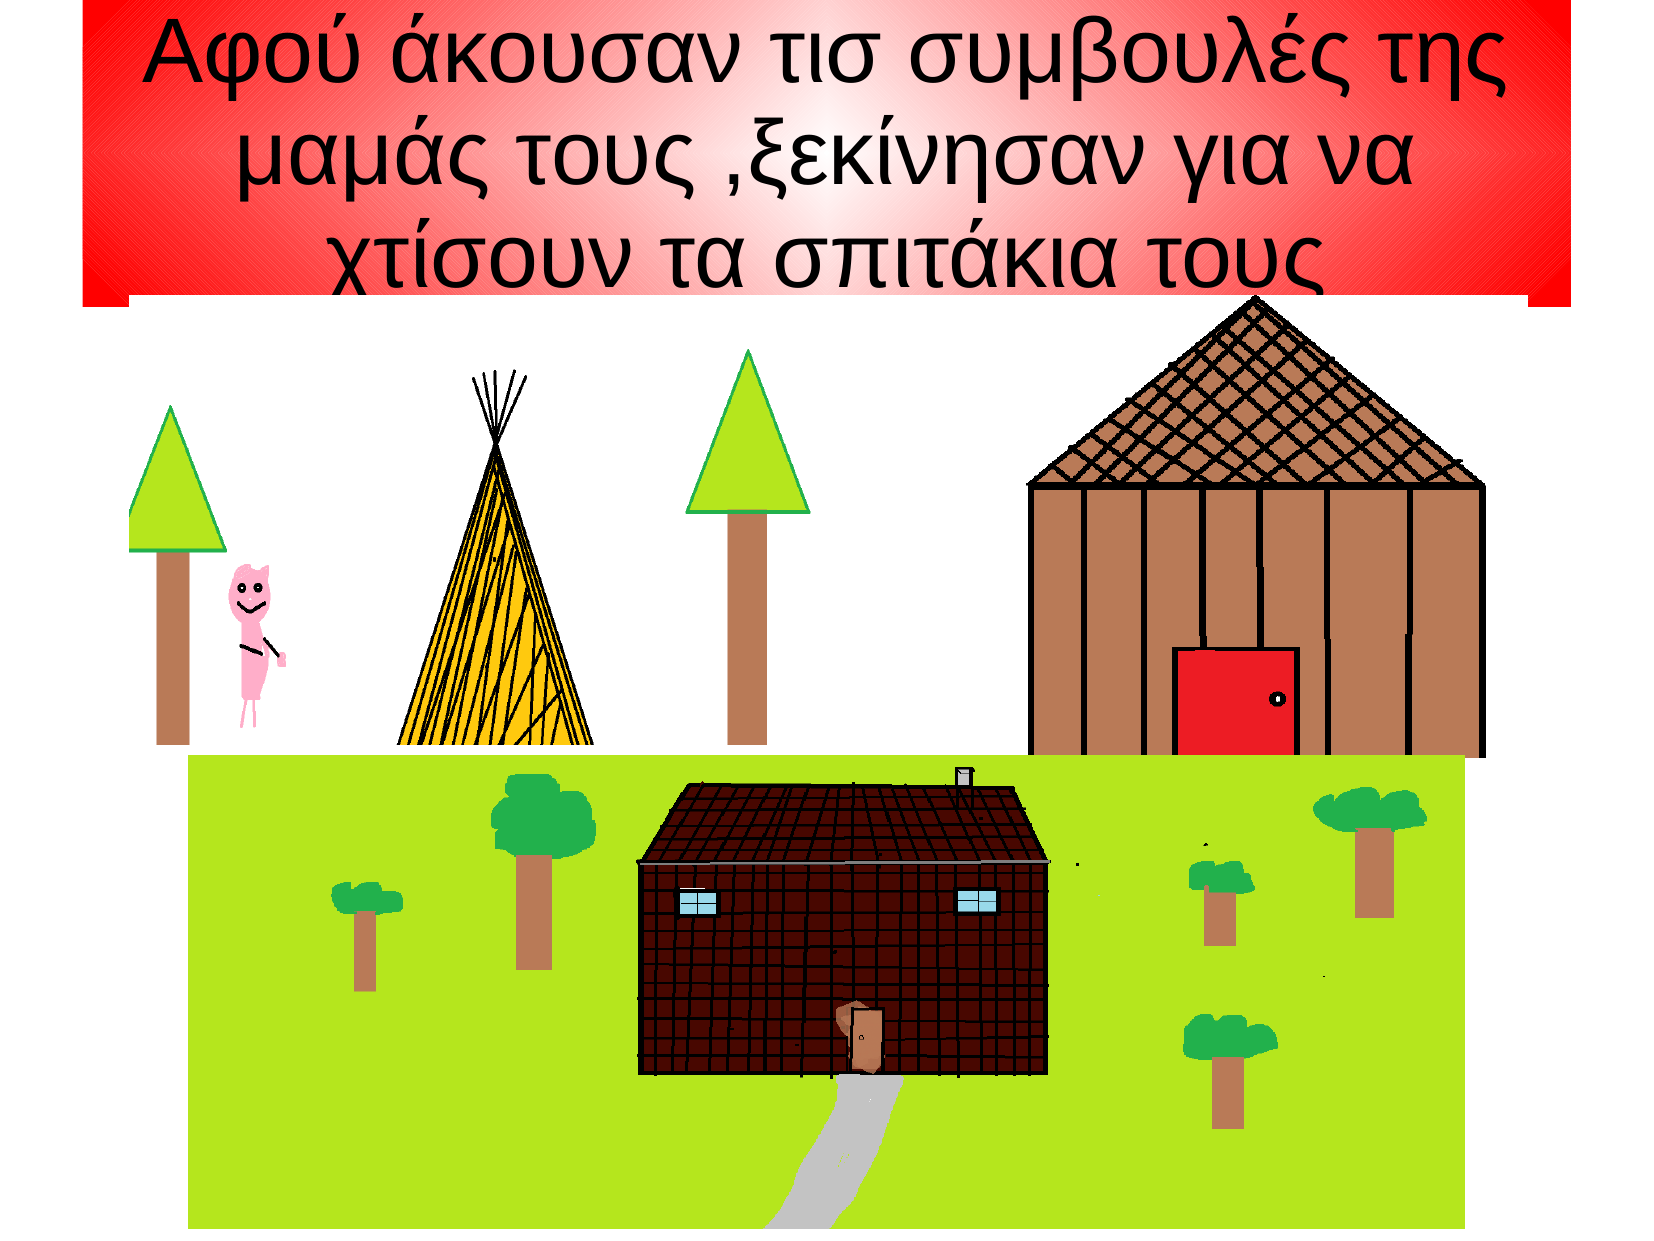

# Αφού άκουσαν τισ συμβουλές της μαμάς τους ,ξεκίνησαν για να χτίσουν τα σπιτάκια τους